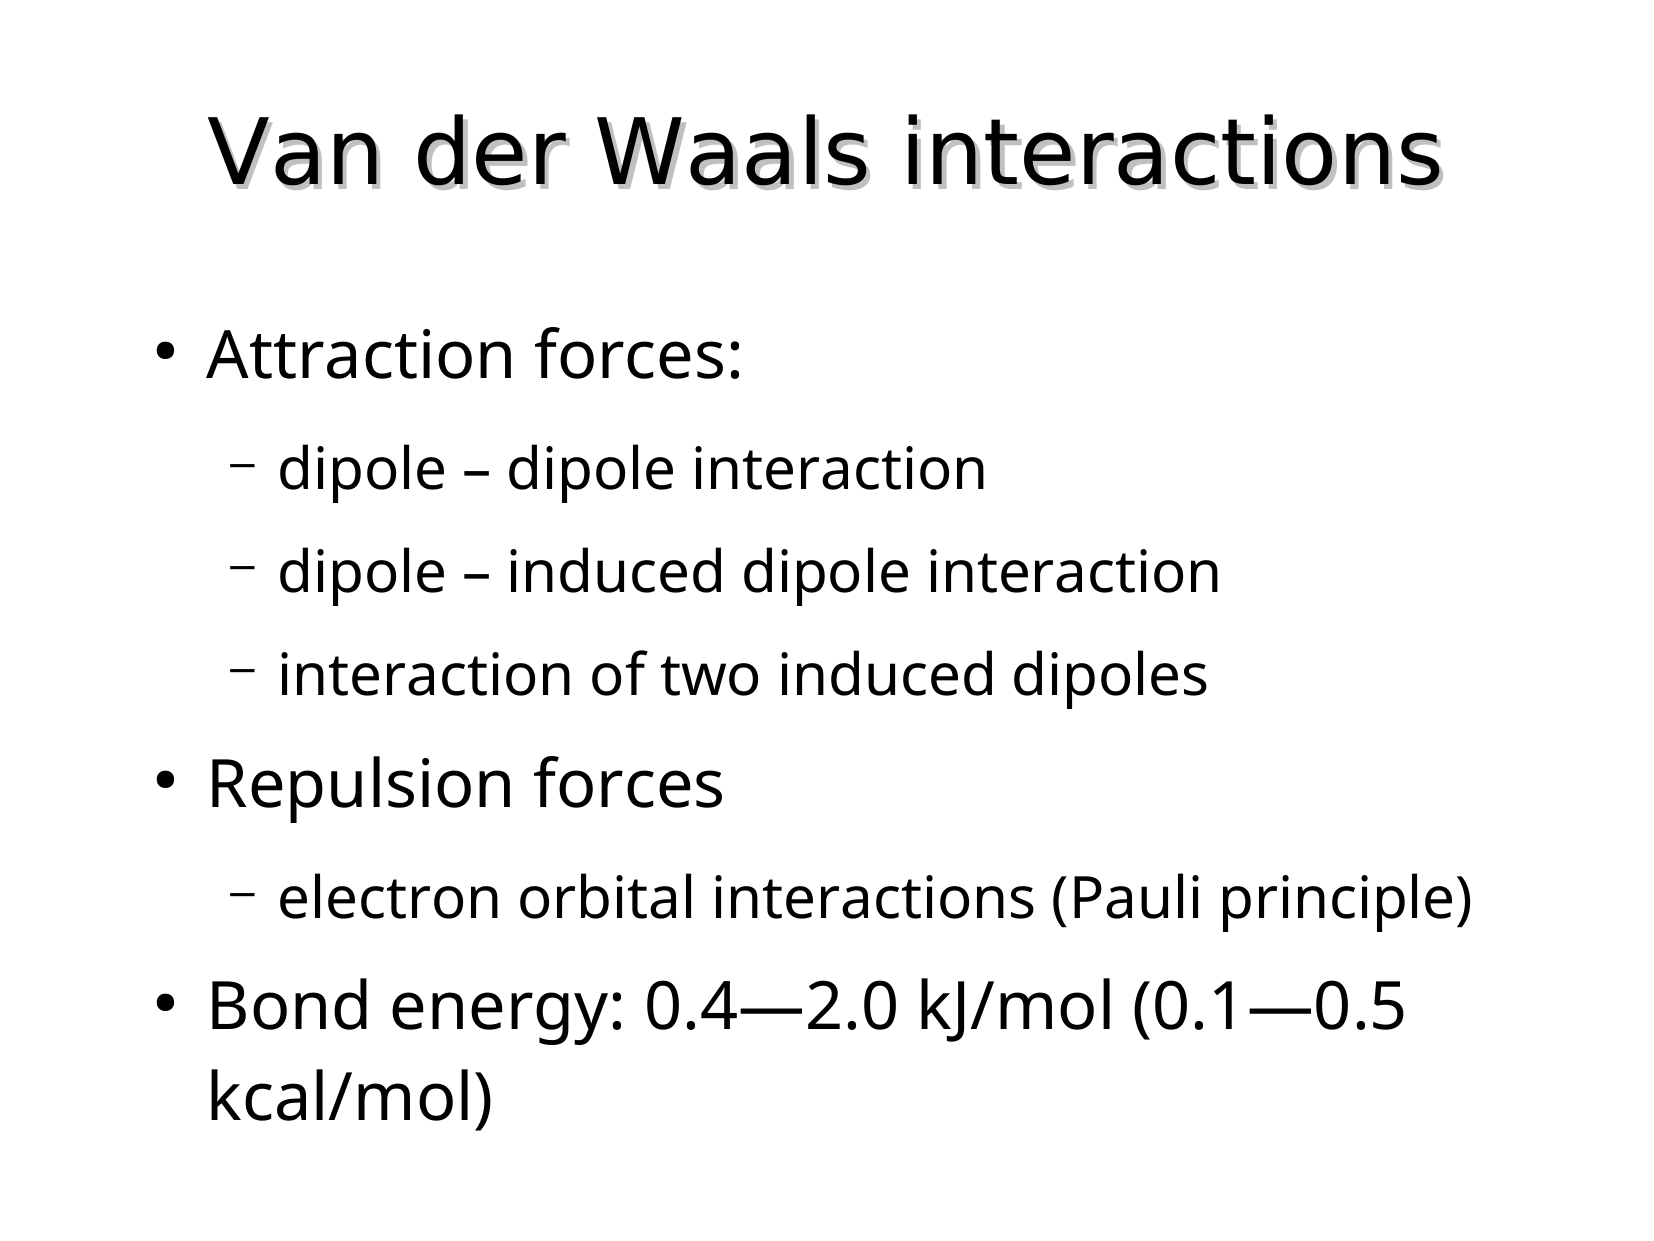

# Van der Waals interactions
Attraction forces:
dipole – dipole interaction
dipole – induced dipole interaction
interaction of two induced dipoles
Repulsion forces
electron orbital interactions (Pauli principle)
Bond energy: 0.4—2.0 kJ/mol (0.1—0.5 kcal/mol)